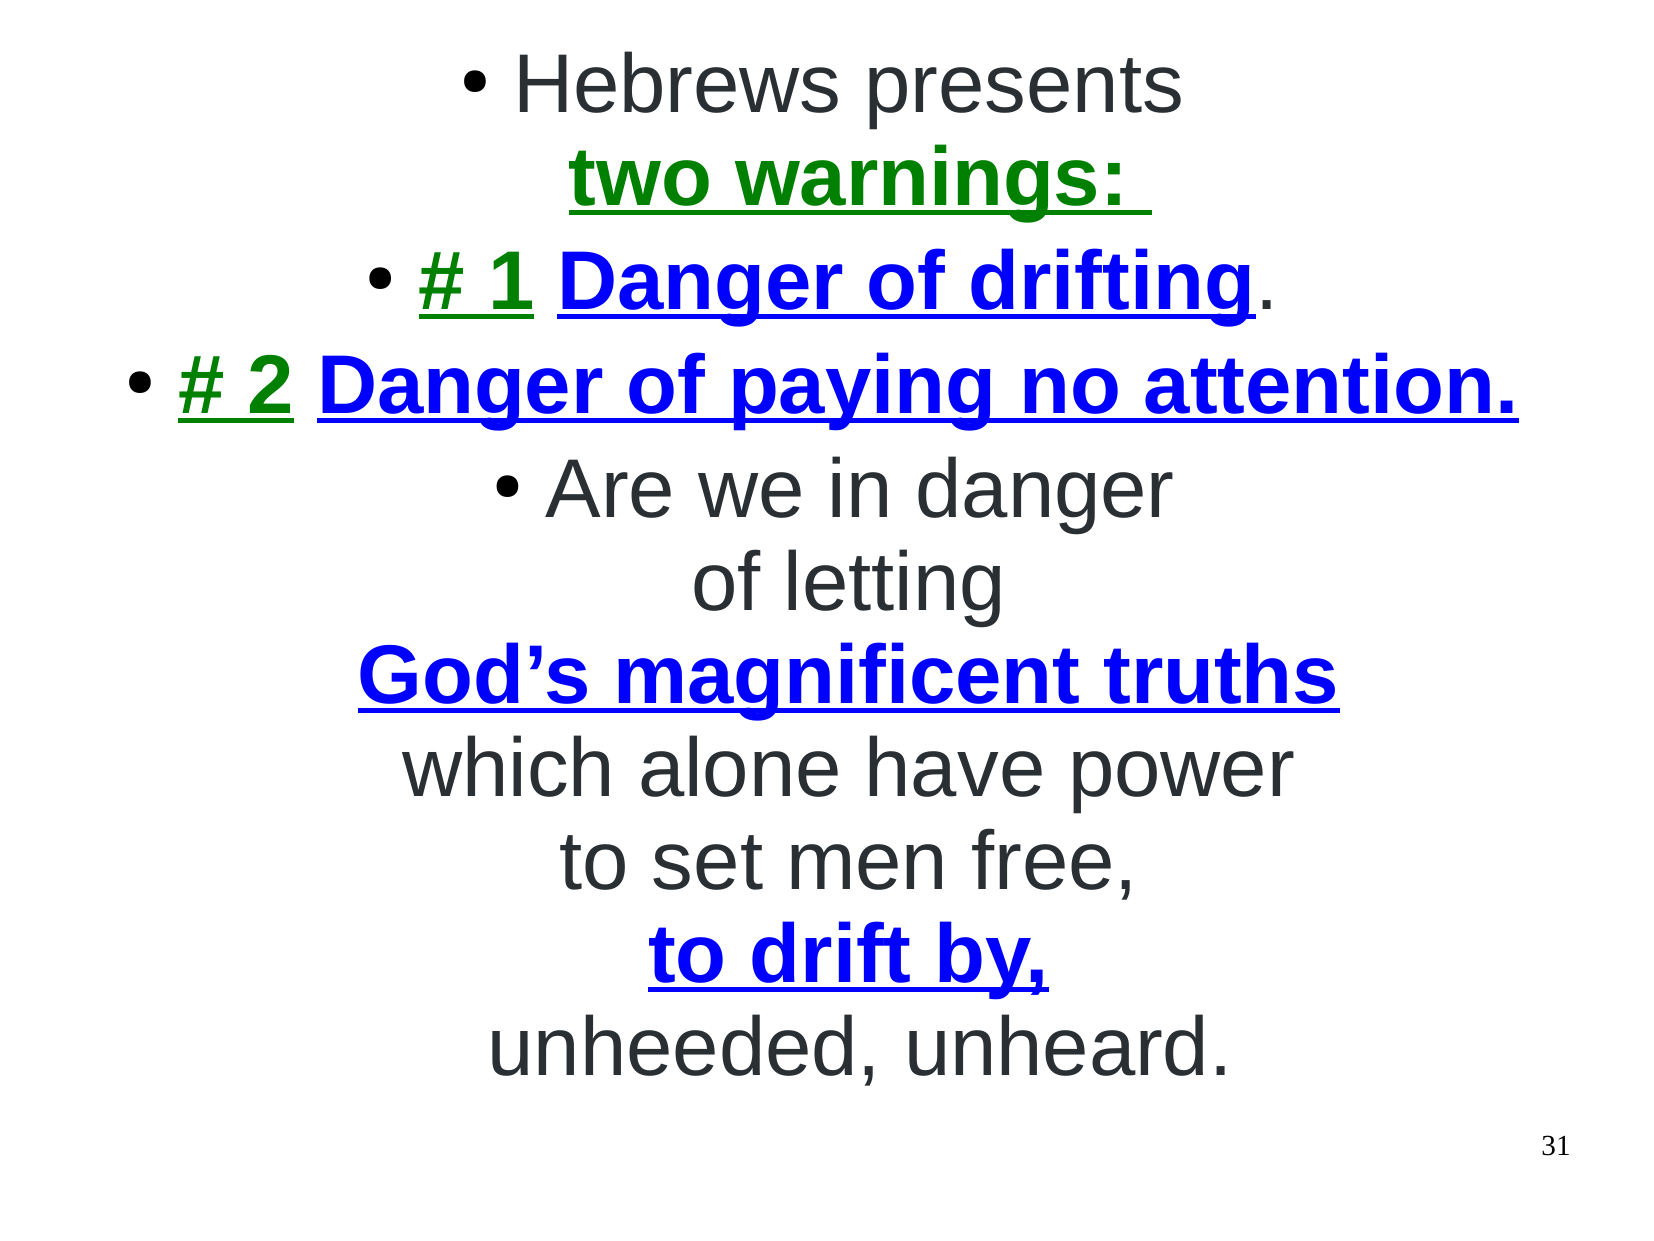

# Hebrews presents two warnings:
# 1 Danger of drifting.
# 2 Danger of paying no attention.
Are we in danger
of letting
God’s magnificent truths
which alone have power
to set men free,
to drift by,
unheeded, unheard.
31